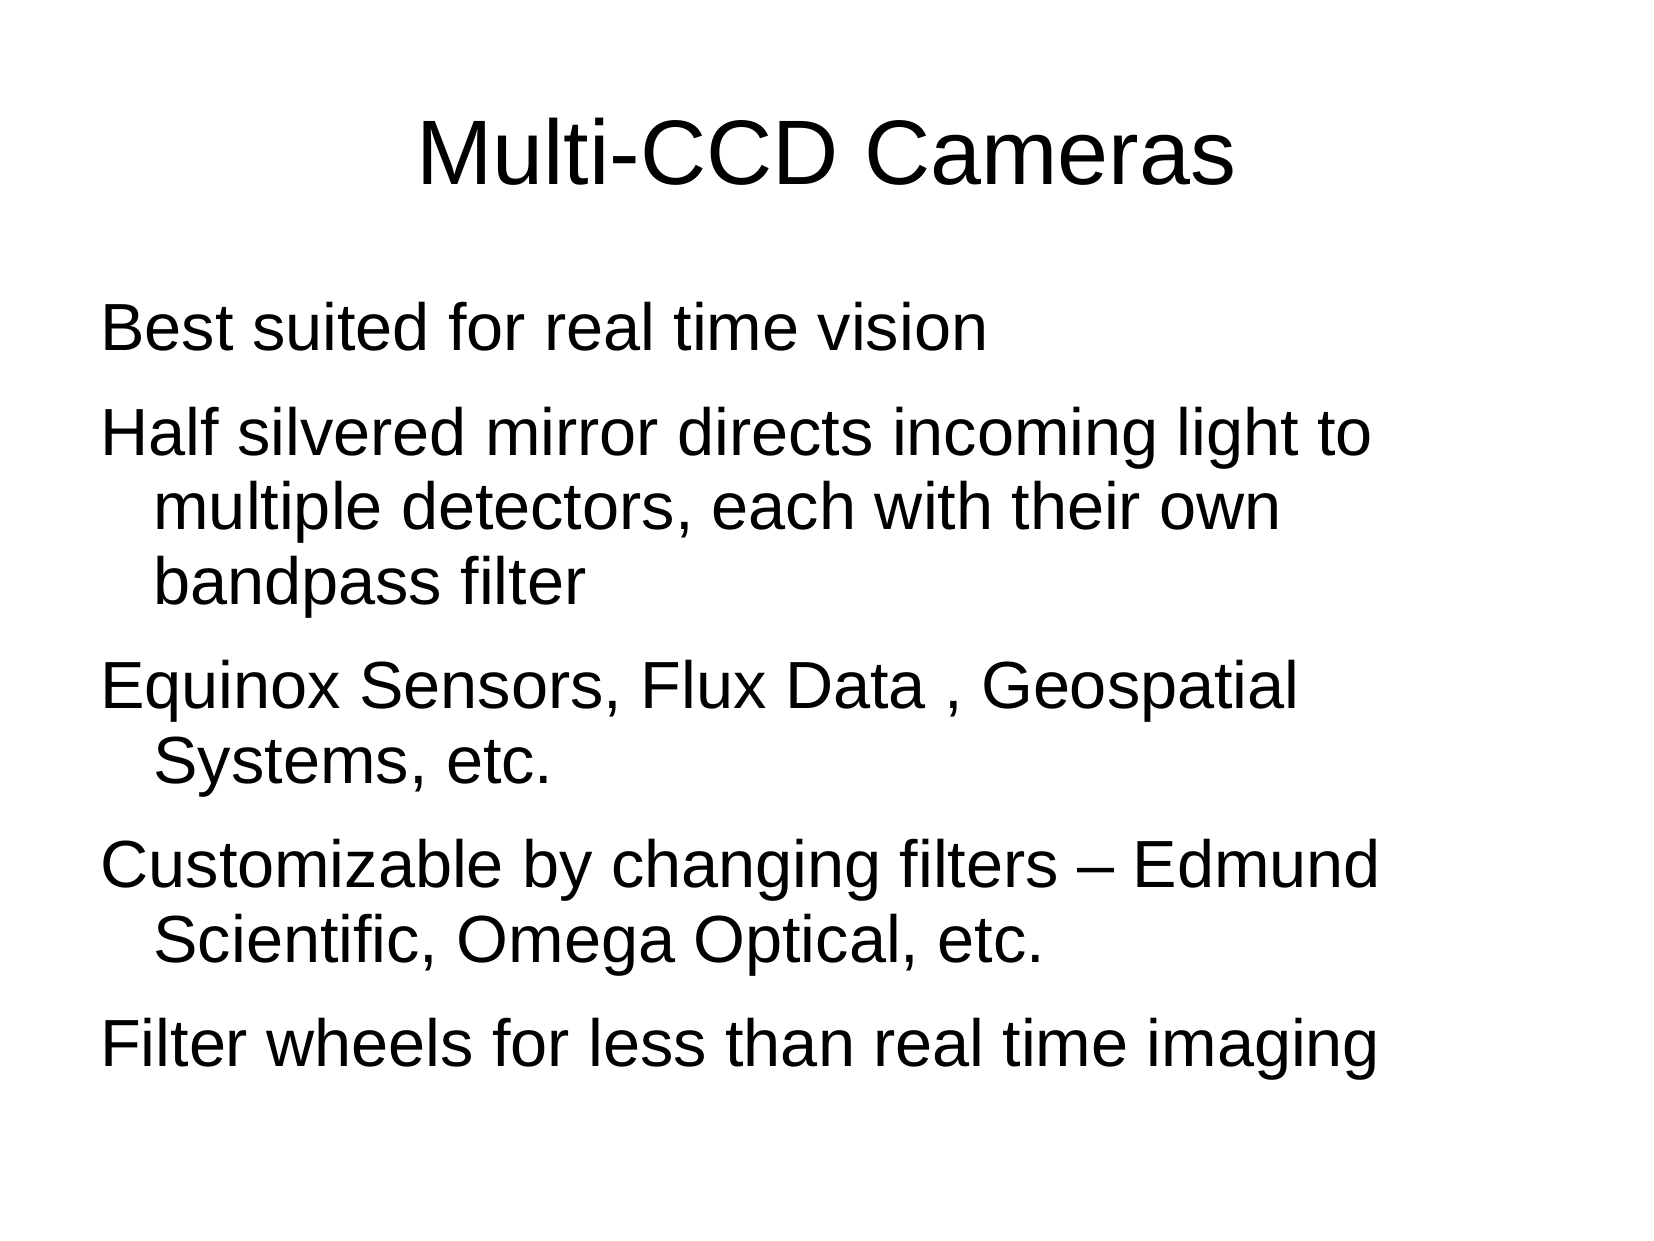

# Multi-CCD Cameras
Best suited for real time vision
Half silvered mirror directs incoming light to multiple detectors, each with their own bandpass filter
Equinox Sensors, Flux Data , Geospatial Systems, etc.
Customizable by changing filters – Edmund Scientific, Omega Optical, etc.
Filter wheels for less than real time imaging